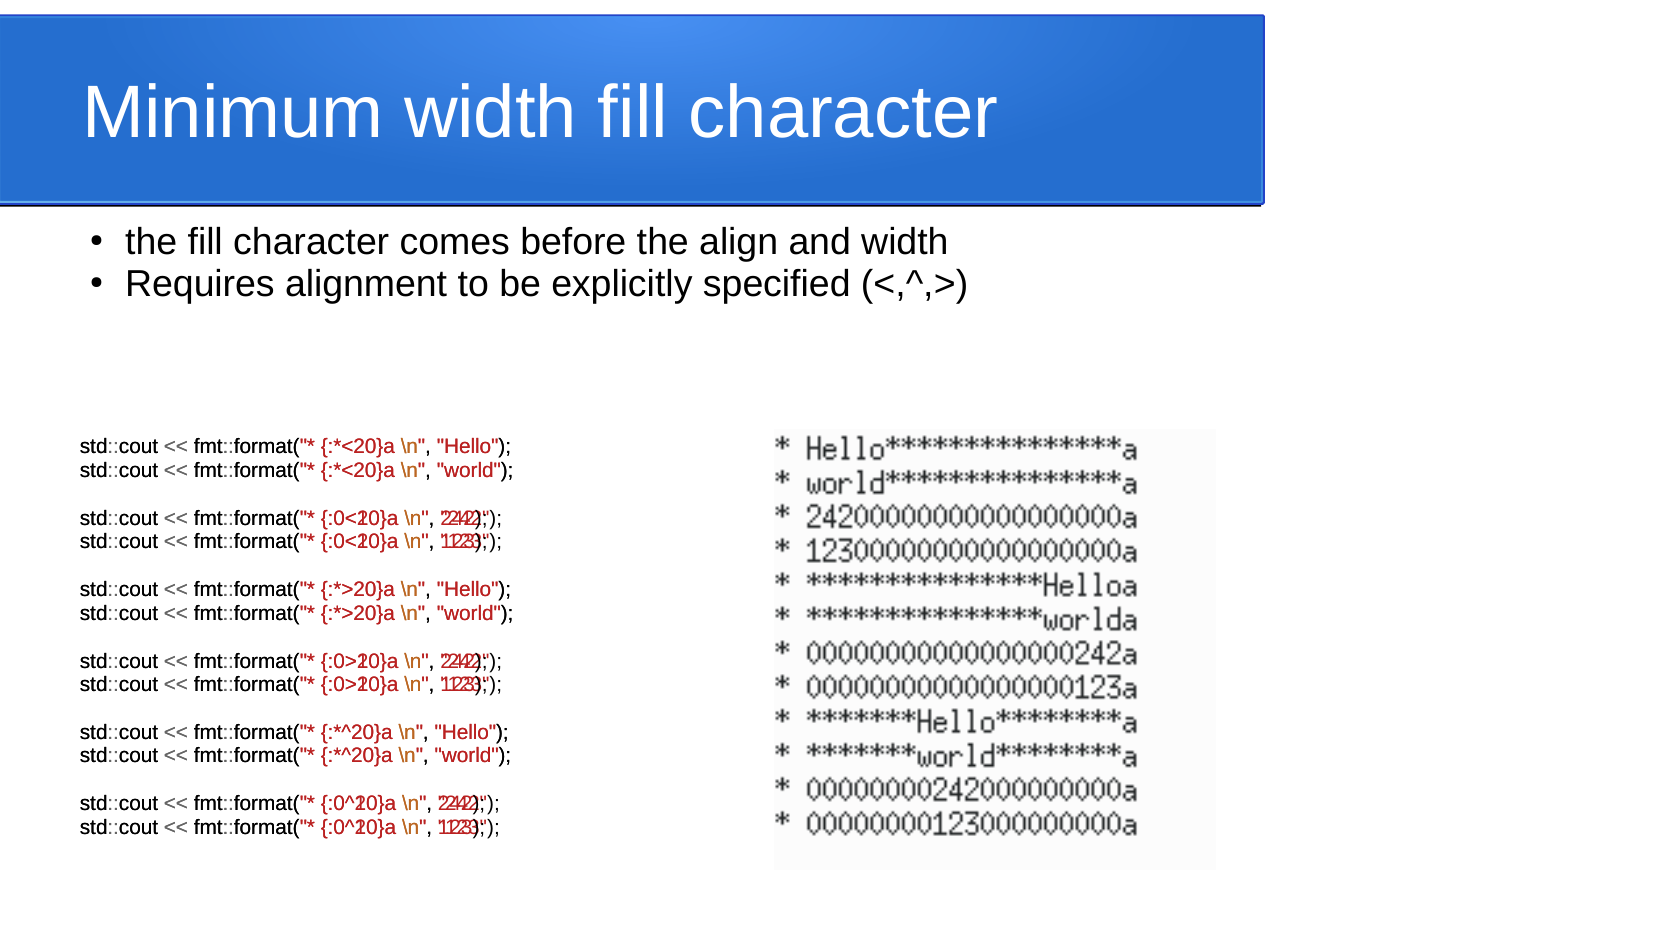

# Minimum width fill character
the fill character comes before the align and width
Requires alignment to be explicitly specified (<,^,>)
 std::cout << fmt::format("* {:*<20}a \n", "Hello");
 std::cout << fmt::format("* {:*<20}a \n", "world");
 std::cout << fmt::format("* {:0<20}a \n", "242");
 std::cout << fmt::format("* {:0<20}a \n", "123");
 std::cout << fmt::format("* {:*>20}a \n", "Hello");
 std::cout << fmt::format("* {:*>20}a \n", "world");
 std::cout << fmt::format("* {:0>20}a \n", "242");
 std::cout << fmt::format("* {:0>20}a \n", "123");
 std::cout << fmt::format("* {:*^20}a \n", "Hello");
 std::cout << fmt::format("* {:*^20}a \n", "world");
 std::cout << fmt::format("* {:0^20}a \n", "242");
 std::cout << fmt::format("* {:0^20}a \n", "123");
 std::cout << fmt::format("* {:*<20}a \n", "Hello");
 std::cout << fmt::format("* {:*<20}a \n", "world");
 std::cout << fmt::format("* {:0<10}a \n", 242);
 std::cout << fmt::format("* {:0<10}a \n", 123);
 std::cout << fmt::format("* {:*>20}a \n", "Hello");
 std::cout << fmt::format("* {:*>20}a \n", "world");
 std::cout << fmt::format("* {:0>10}a \n", 242);
 std::cout << fmt::format("* {:0>10}a \n", 123);
 std::cout << fmt::format("* {:*^20}a \n", "Hello");
 std::cout << fmt::format("* {:*^20}a \n", "world");
 std::cout << fmt::format("* {:0^10}a \n", 242);
 std::cout << fmt::format("* {:0^10}a \n", 123);